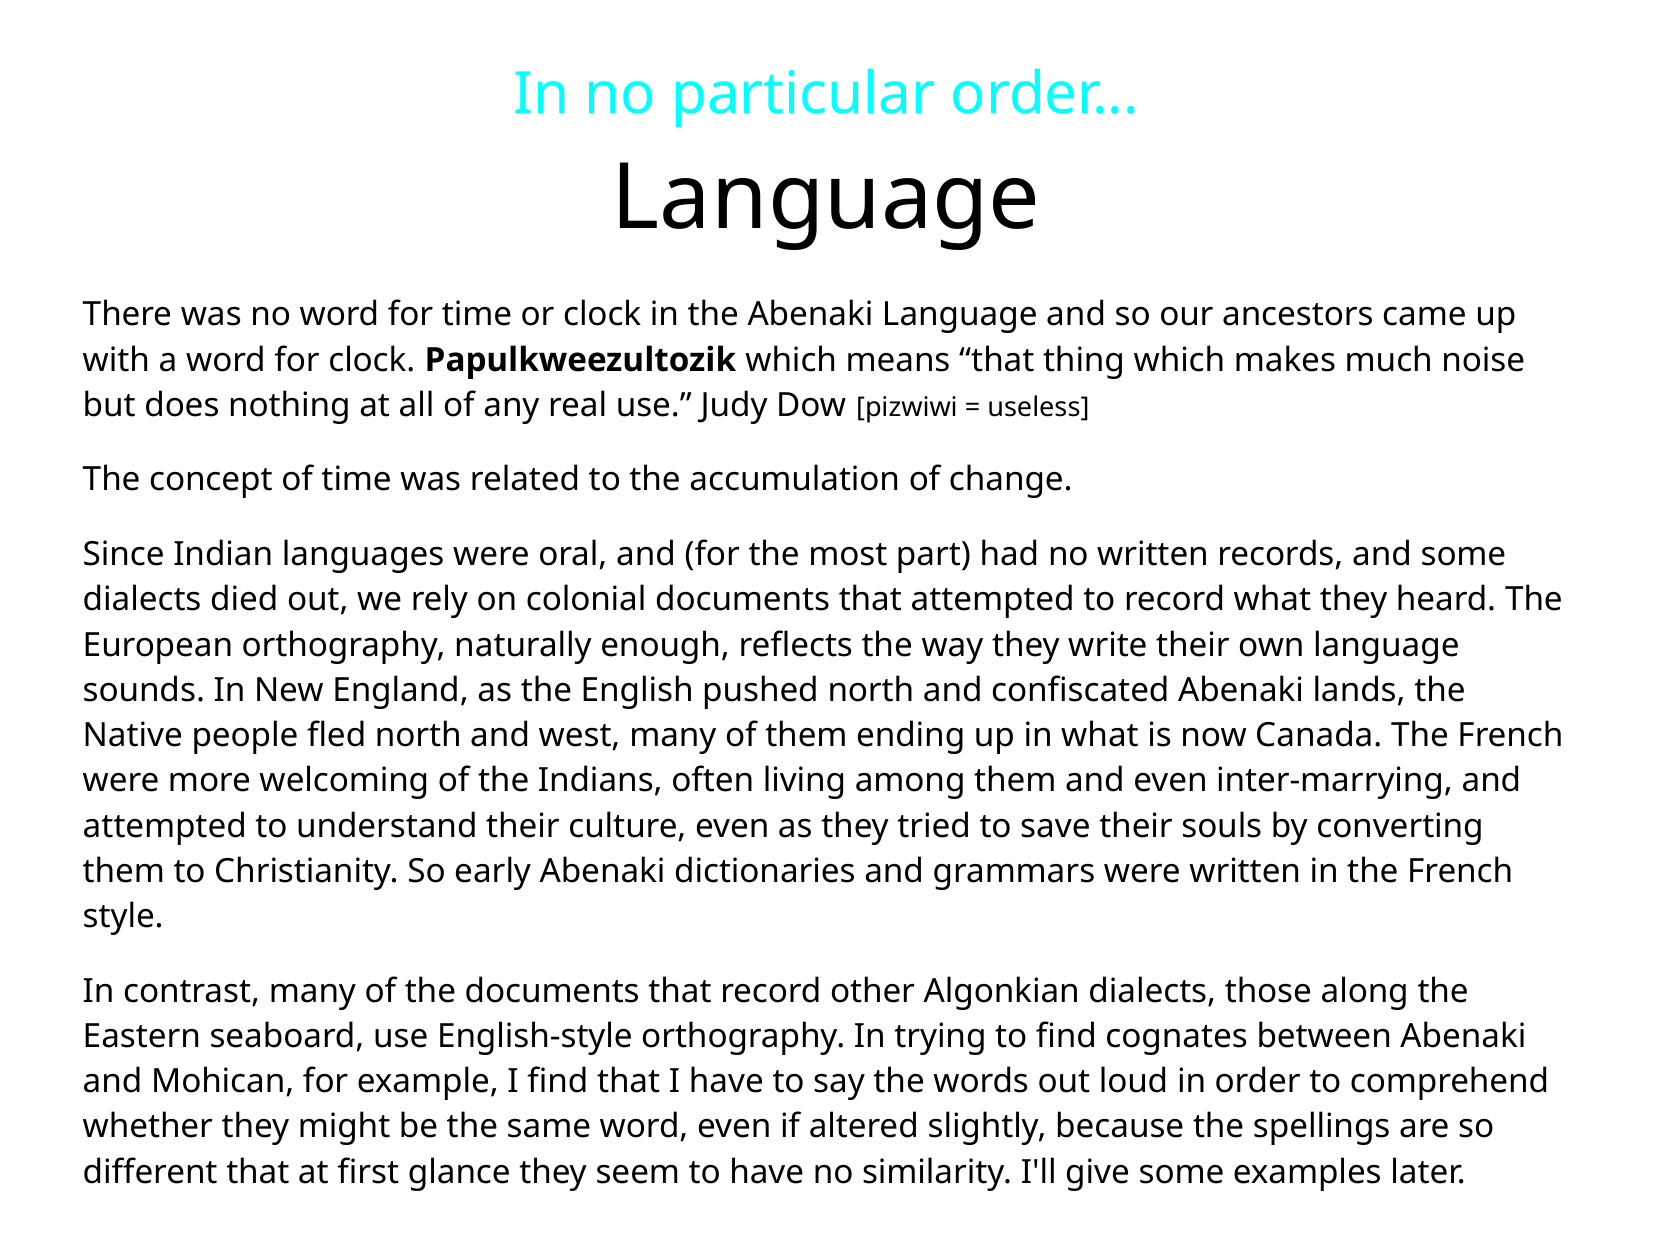

# In no particular order... Language
There was no word for time or clock in the Abenaki Language and so our ancestors came up with a word for clock. Papulkweezultozik which means “that thing which makes much noise but does nothing at all of any real use.” Judy Dow [pizwiwi = useless]
The concept of time was related to the accumulation of change.
Since Indian languages were oral, and (for the most part) had no written records, and some dialects died out, we rely on colonial documents that attempted to record what they heard. The European orthography, naturally enough, reflects the way they write their own language sounds. In New England, as the English pushed north and confiscated Abenaki lands, the Native people fled north and west, many of them ending up in what is now Canada. The French were more welcoming of the Indians, often living among them and even inter-marrying, and attempted to understand their culture, even as they tried to save their souls by converting them to Christianity. So early Abenaki dictionaries and grammars were written in the French style.
In contrast, many of the documents that record other Algonkian dialects, those along the Eastern seaboard, use English-style orthography. In trying to find cognates between Abenaki and Mohican, for example, I find that I have to say the words out loud in order to comprehend whether they might be the same word, even if altered slightly, because the spellings are so different that at first glance they seem to have no similarity. I'll give some examples later.